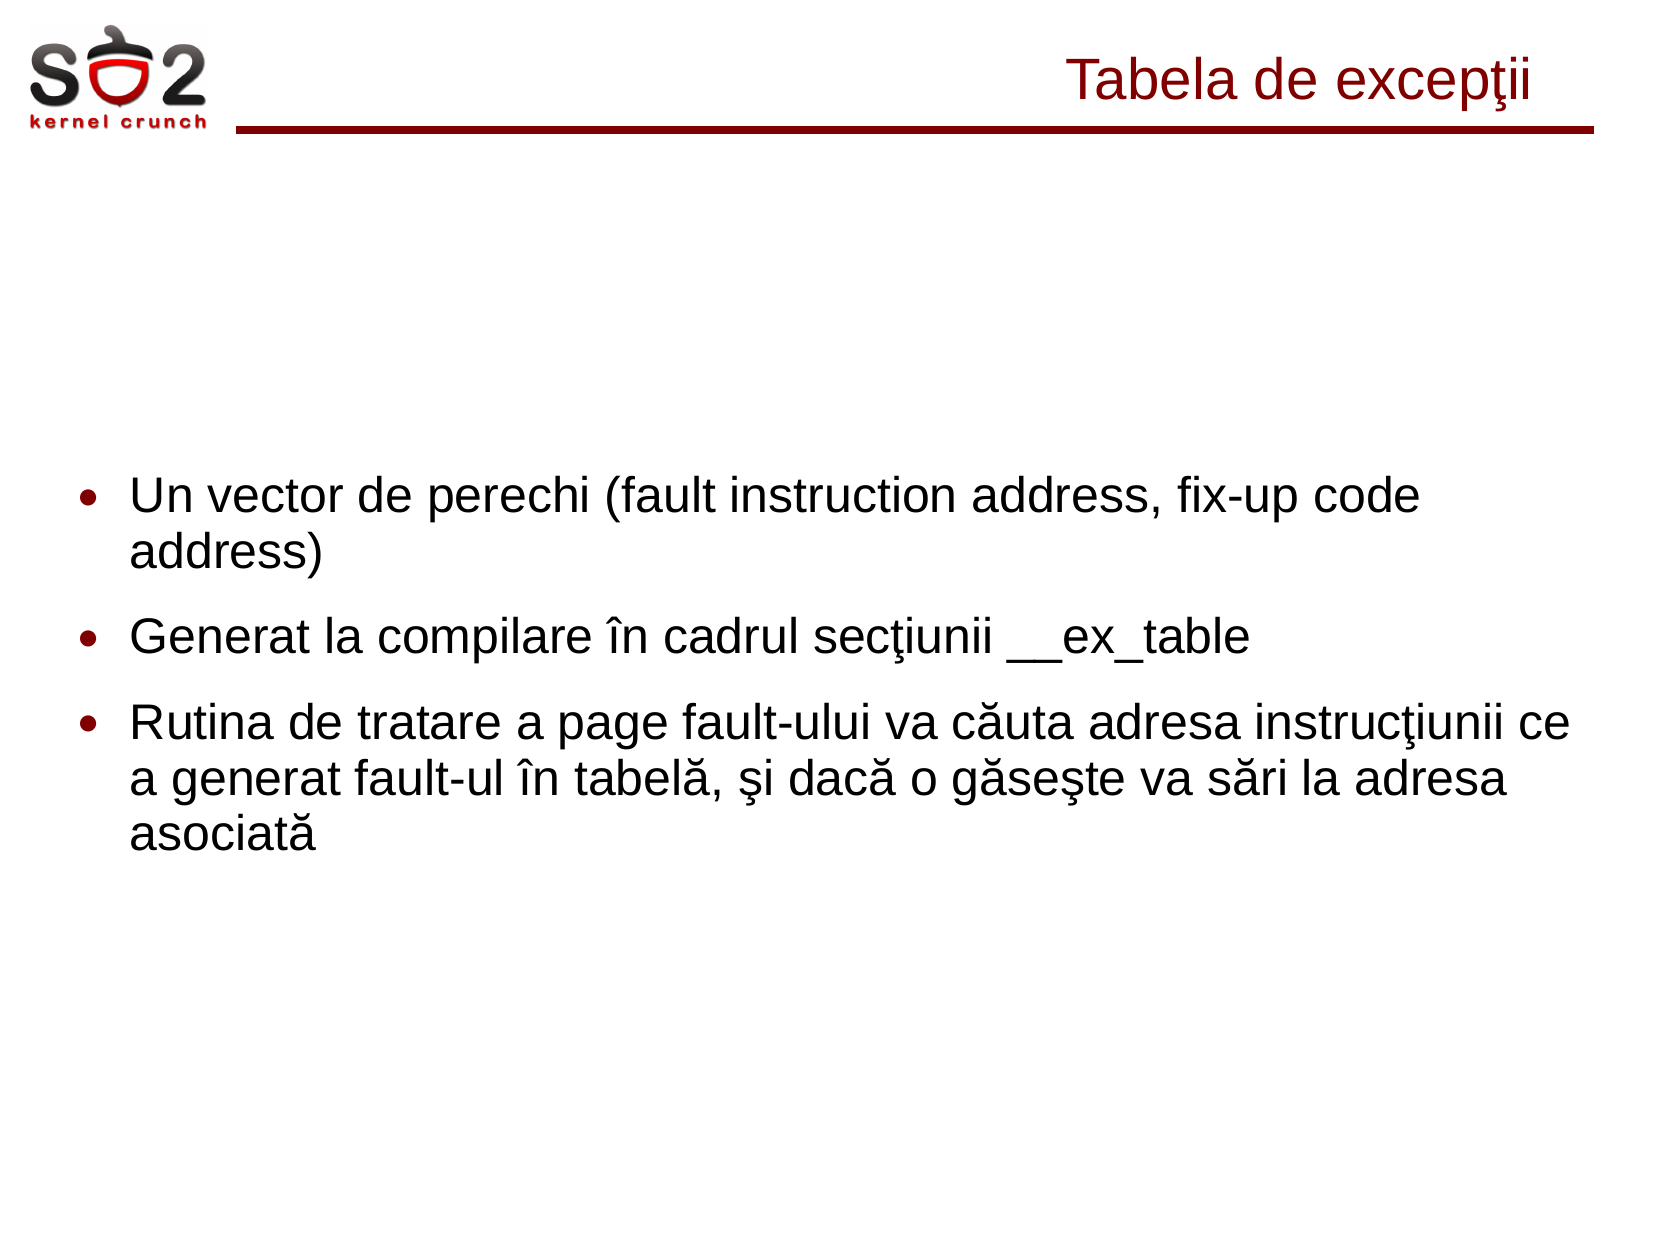

# Tabela de excepţii
Un vector de perechi (fault instruction address, fix-up code address)
Generat la compilare în cadrul secţiunii __ex_table
Rutina de tratare a page fault-ului va căuta adresa instrucţiunii ce a generat fault-ul în tabelă, şi dacă o găseşte va sări la adresa asociată